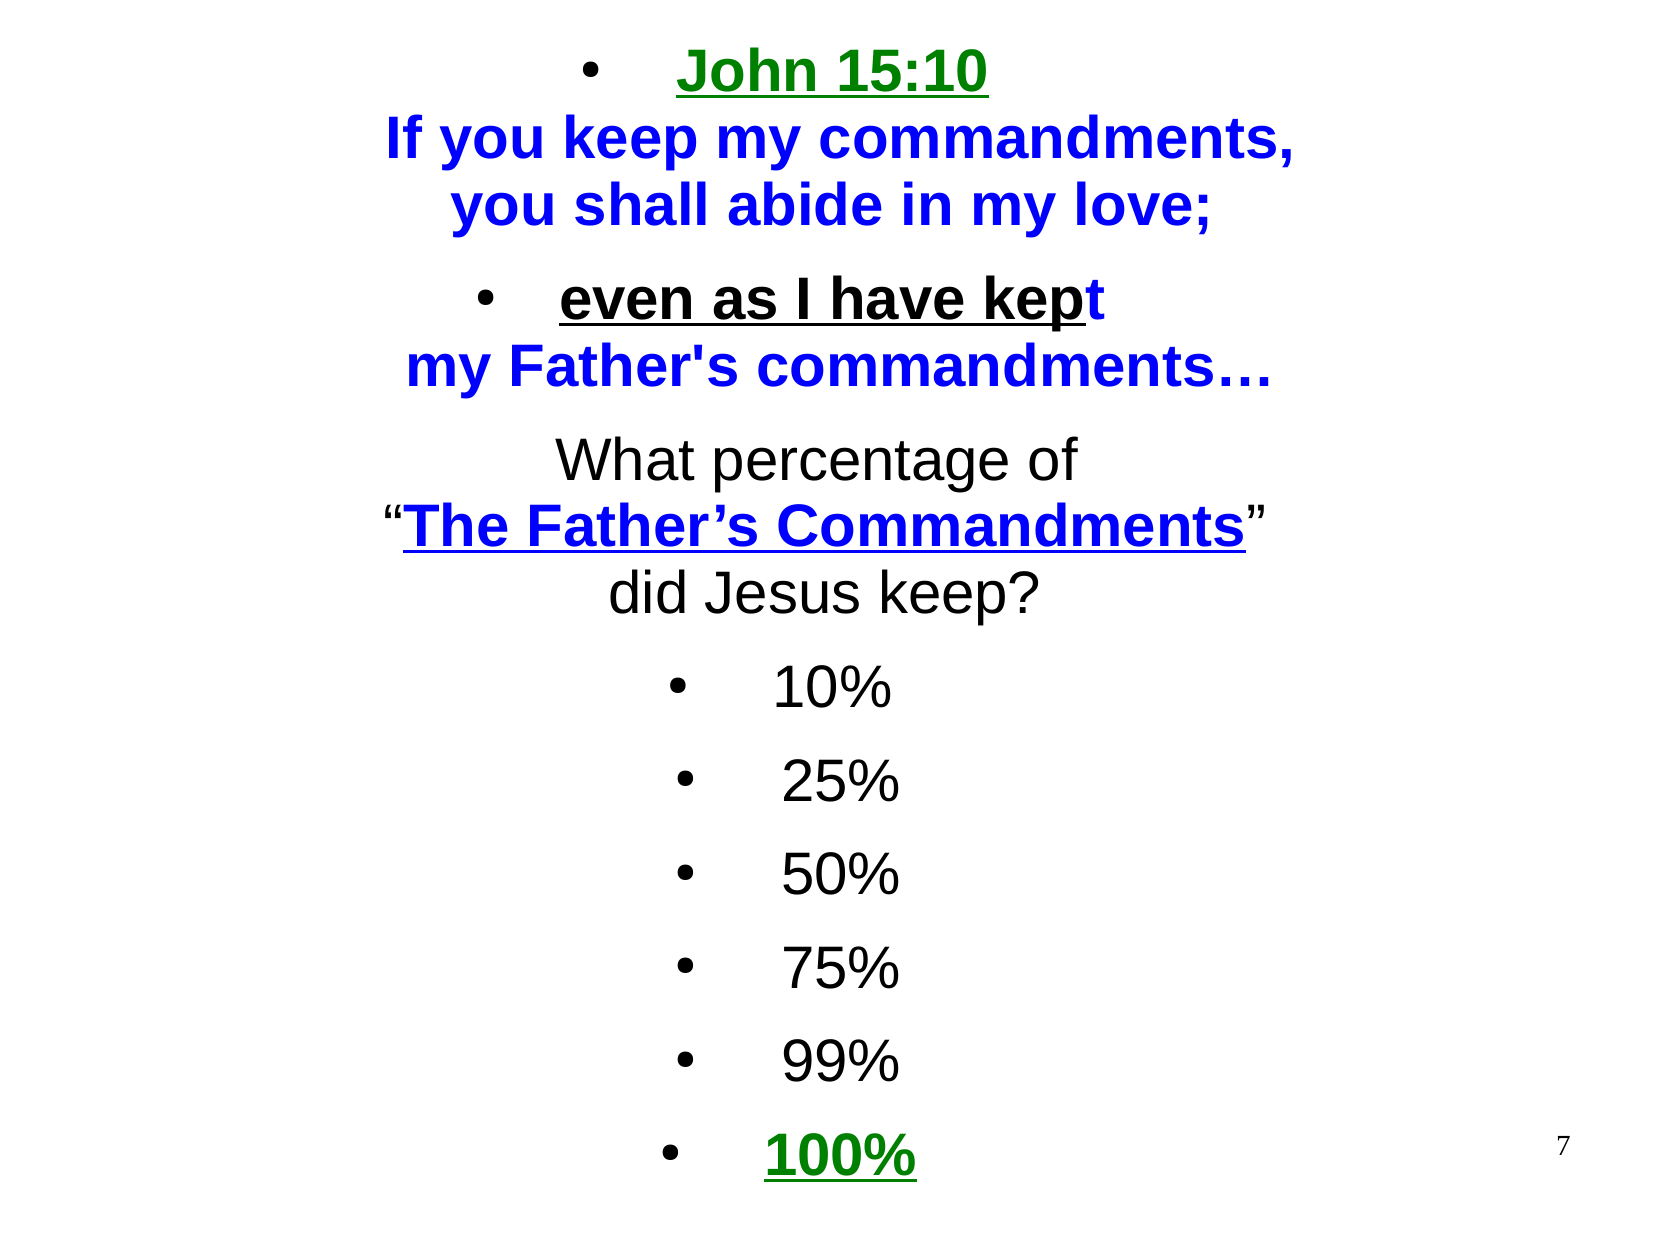

# John 15:10  If you keep my commandments, you shall abide in my love;
even as I have kept
my Father's commandments…
What percentage of
“The Father’s Commandments”
did Jesus keep?
10%
25%
50%
75%
99%
100%
7